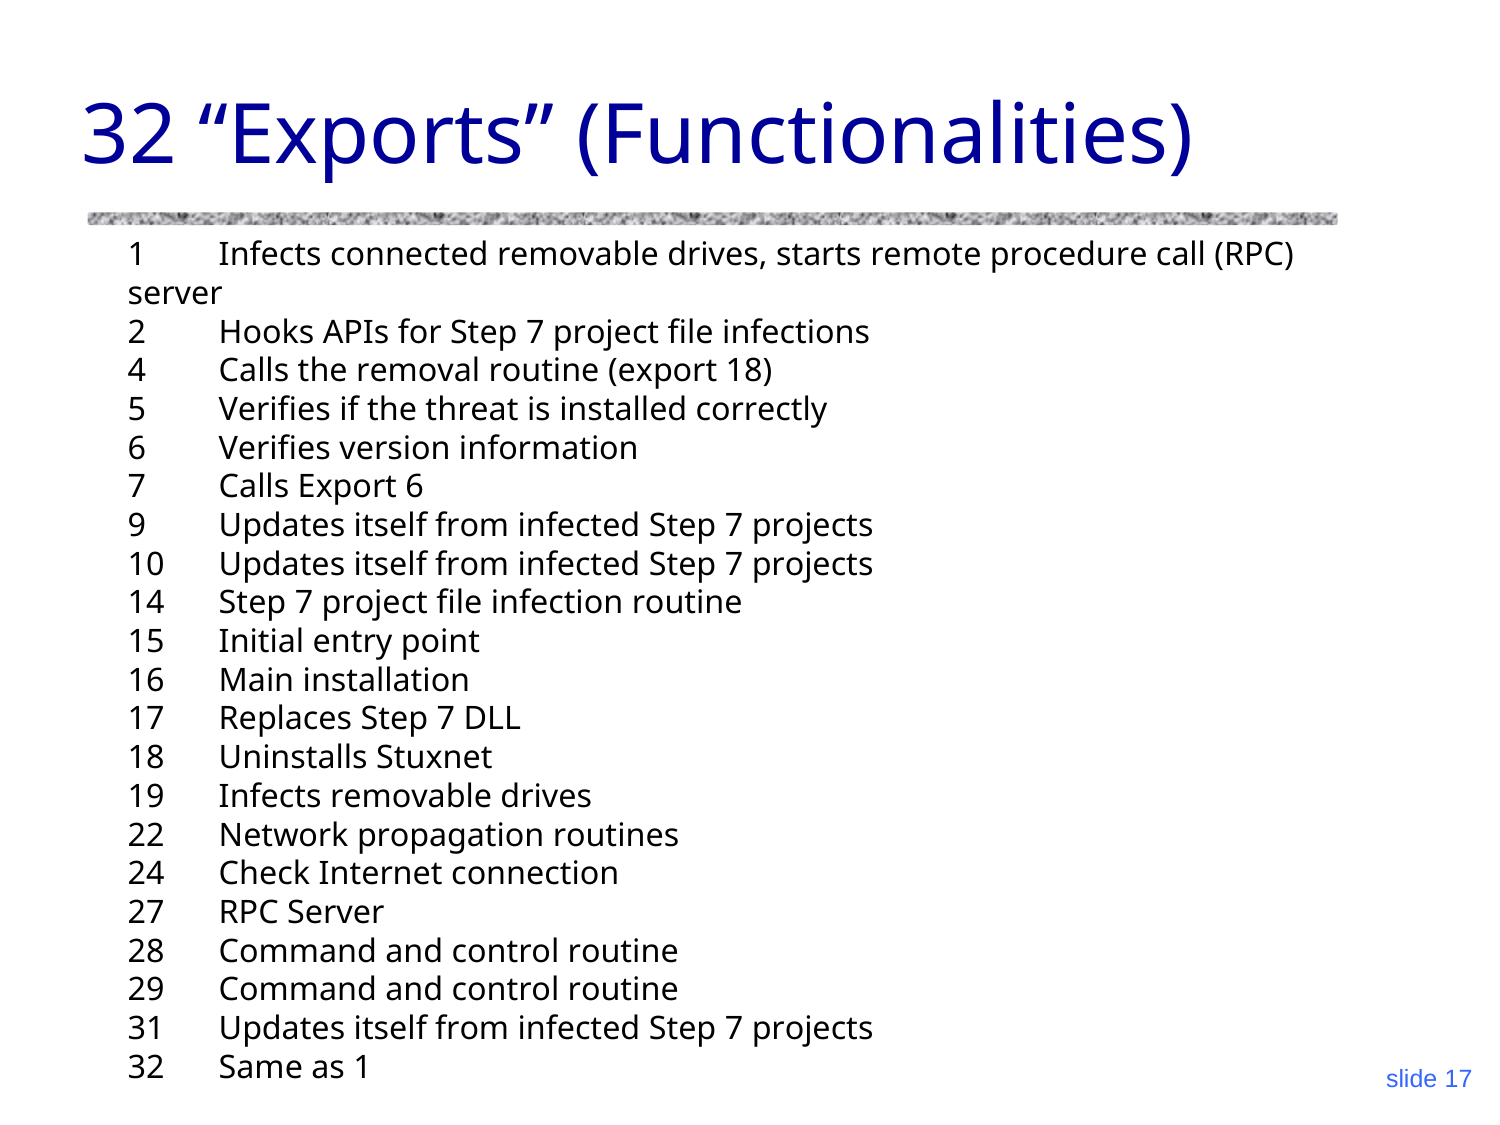

# 32 “Exports” (Functionalities)
1 	Infects connected removable drives, starts remote procedure call (RPC) server
2 	Hooks APIs for Step 7 project file infections
4 	Calls the removal routine (export 18)
5 	Verifies if the threat is installed correctly
6 	Verifies version information
7 	Calls Export 6
9 	Updates itself from infected Step 7 projects
10 	Updates itself from infected Step 7 projects
14 	Step 7 project file infection routine
15 	Initial entry point
16 	Main installation
17 	Replaces Step 7 DLL
18 	Uninstalls Stuxnet
19 	Infects removable drives
22 	Network propagation routines
24 	Check Internet connection
27 	RPC Server
28 	Command and control routine
29 	Command and control routine
31 	Updates itself from infected Step 7 projects
32 	Same as 1
slide